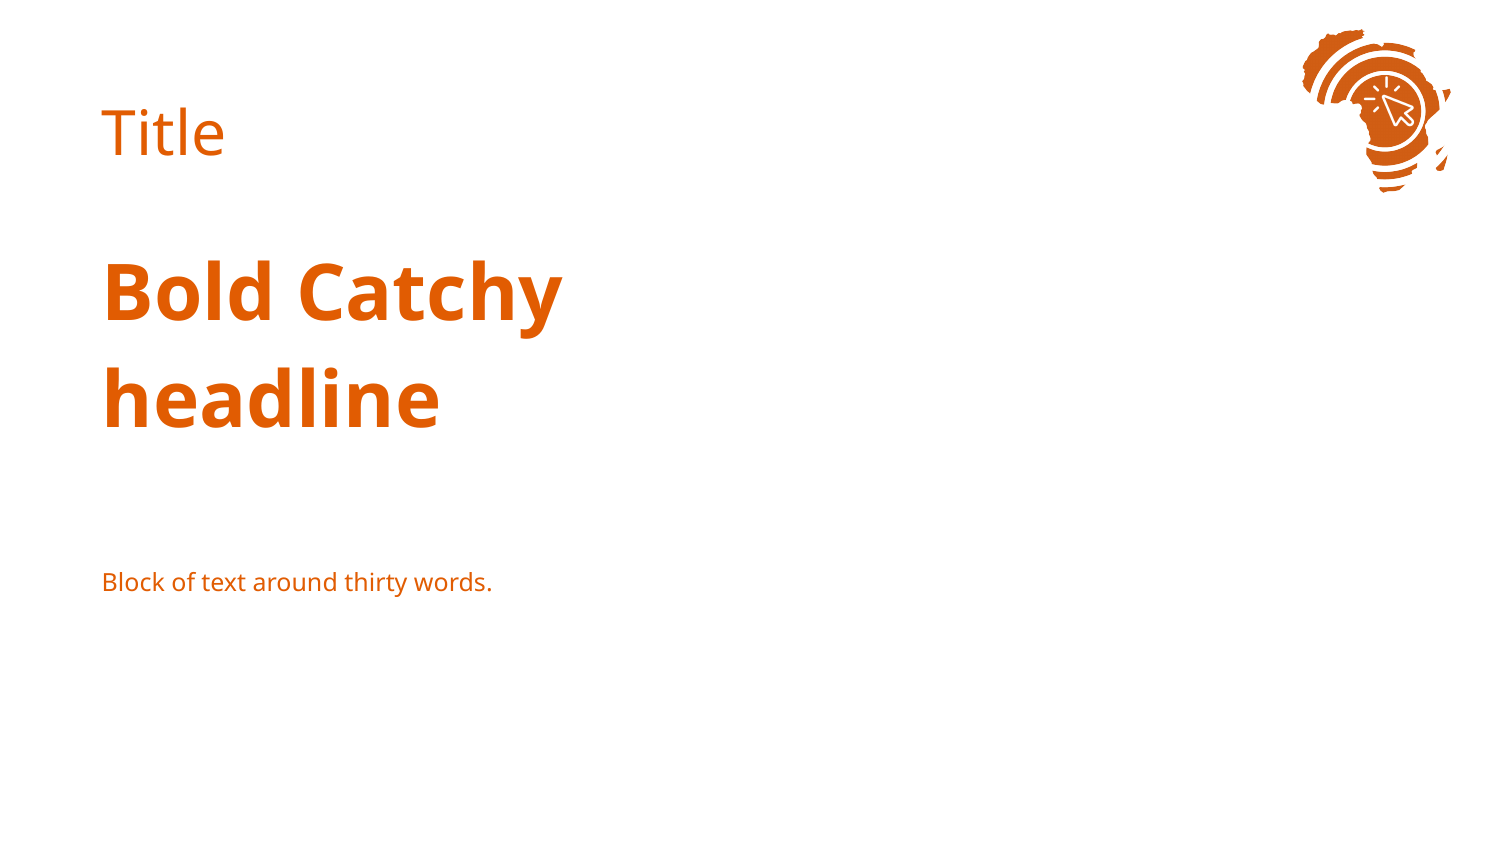

Title
Bold Catchy headline
Block of text around thirty words.